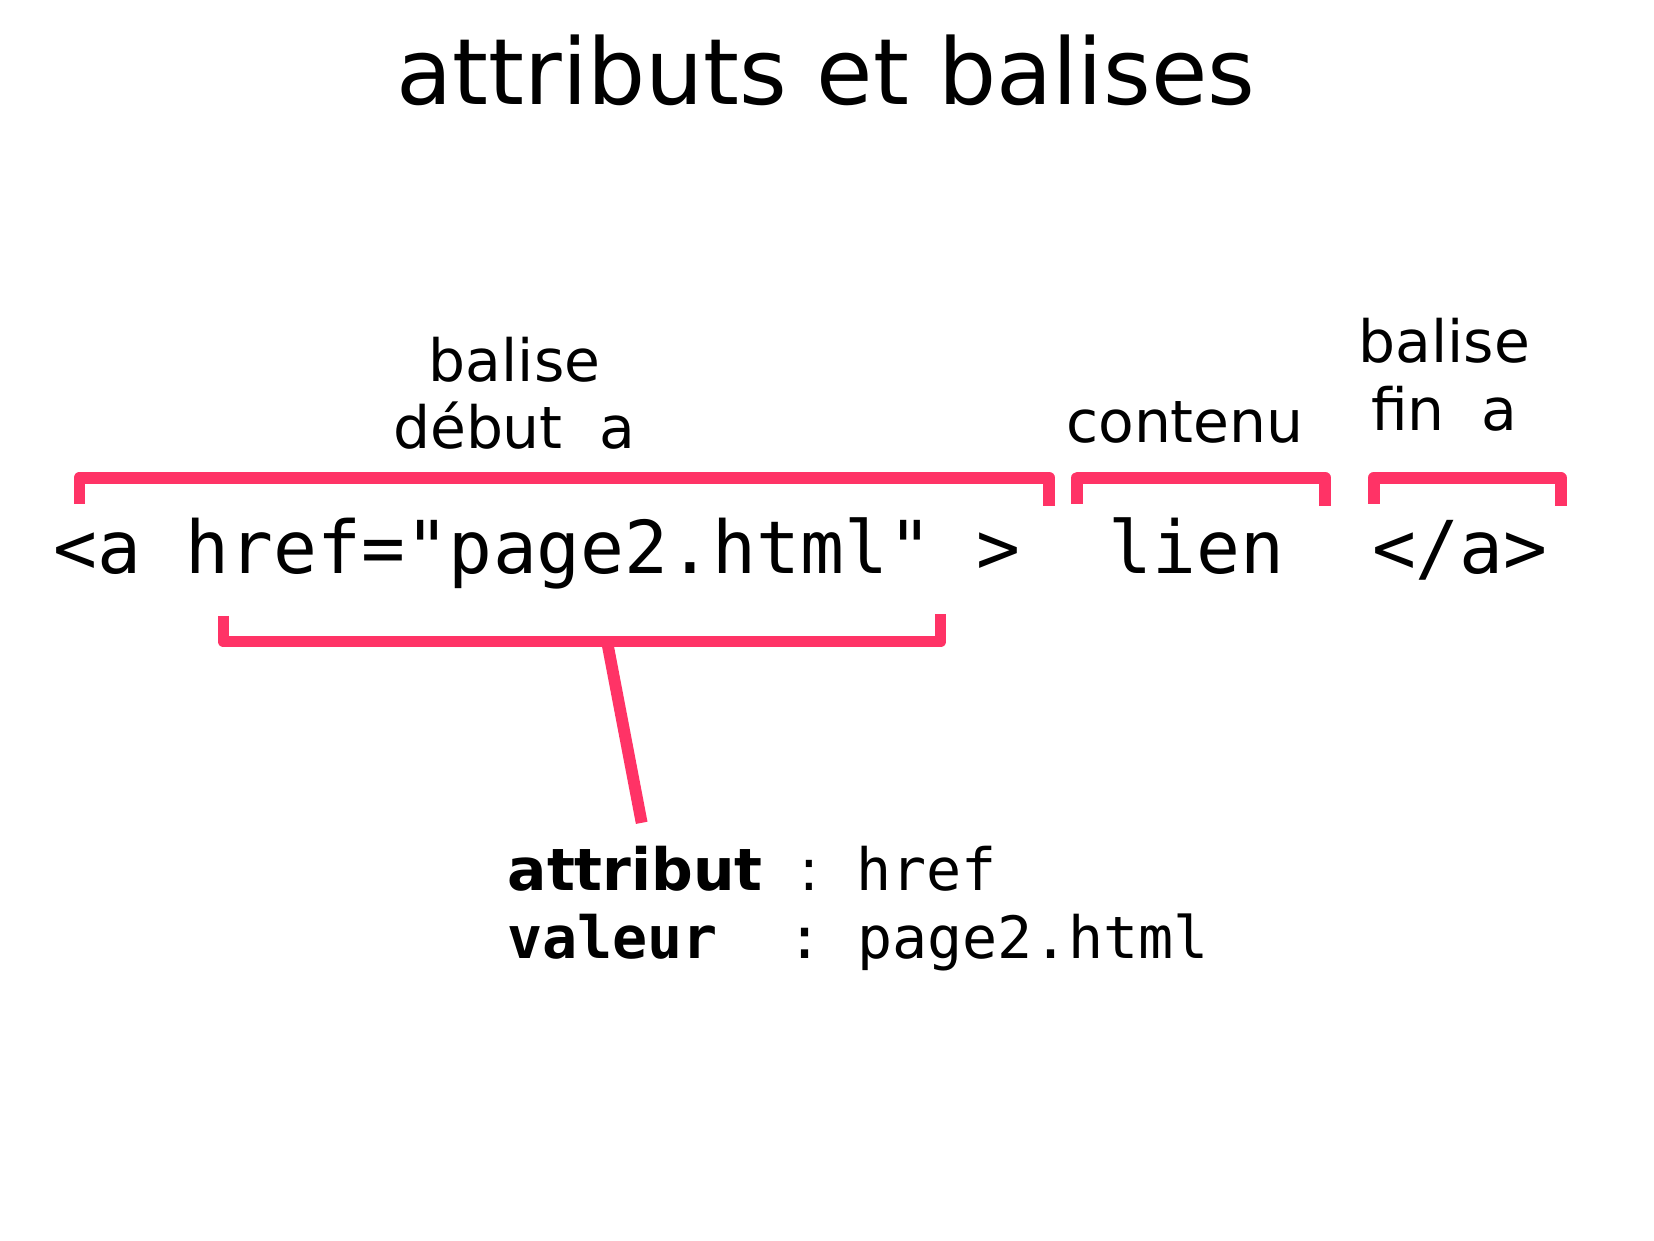

# attributs et balises
balise
fin a
balise
début a
contenu
<a href="page2.html" > lien </a>
attribut : href
valeur : page2.html